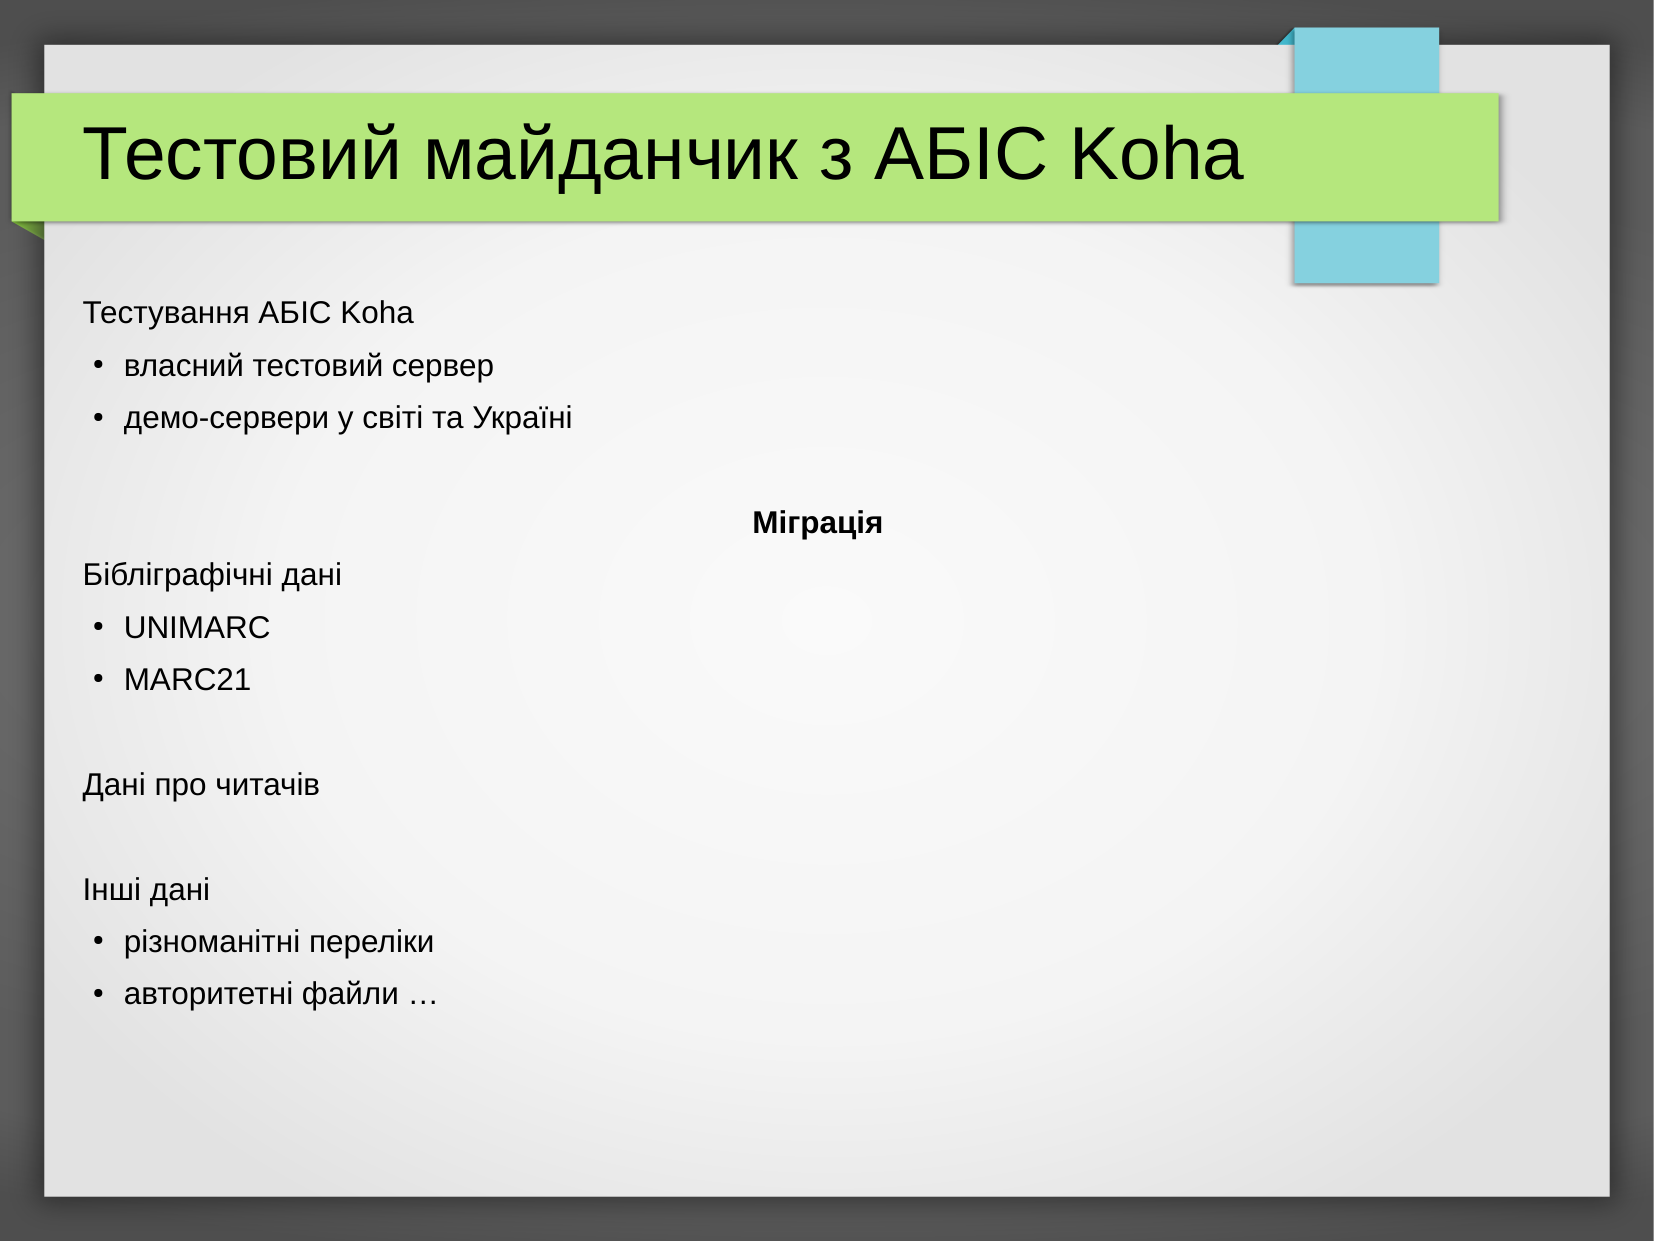

# Тестовий майданчик з АБІС Koha
Тестування АБІС Koha
власний тестовий сервер
демо-сервери у світі та Україні
Міграція
Бібліграфічні дані
UNIMARC
MARC21
Дані про читачів
Інші дані
різноманітні переліки
авторитетні файли …